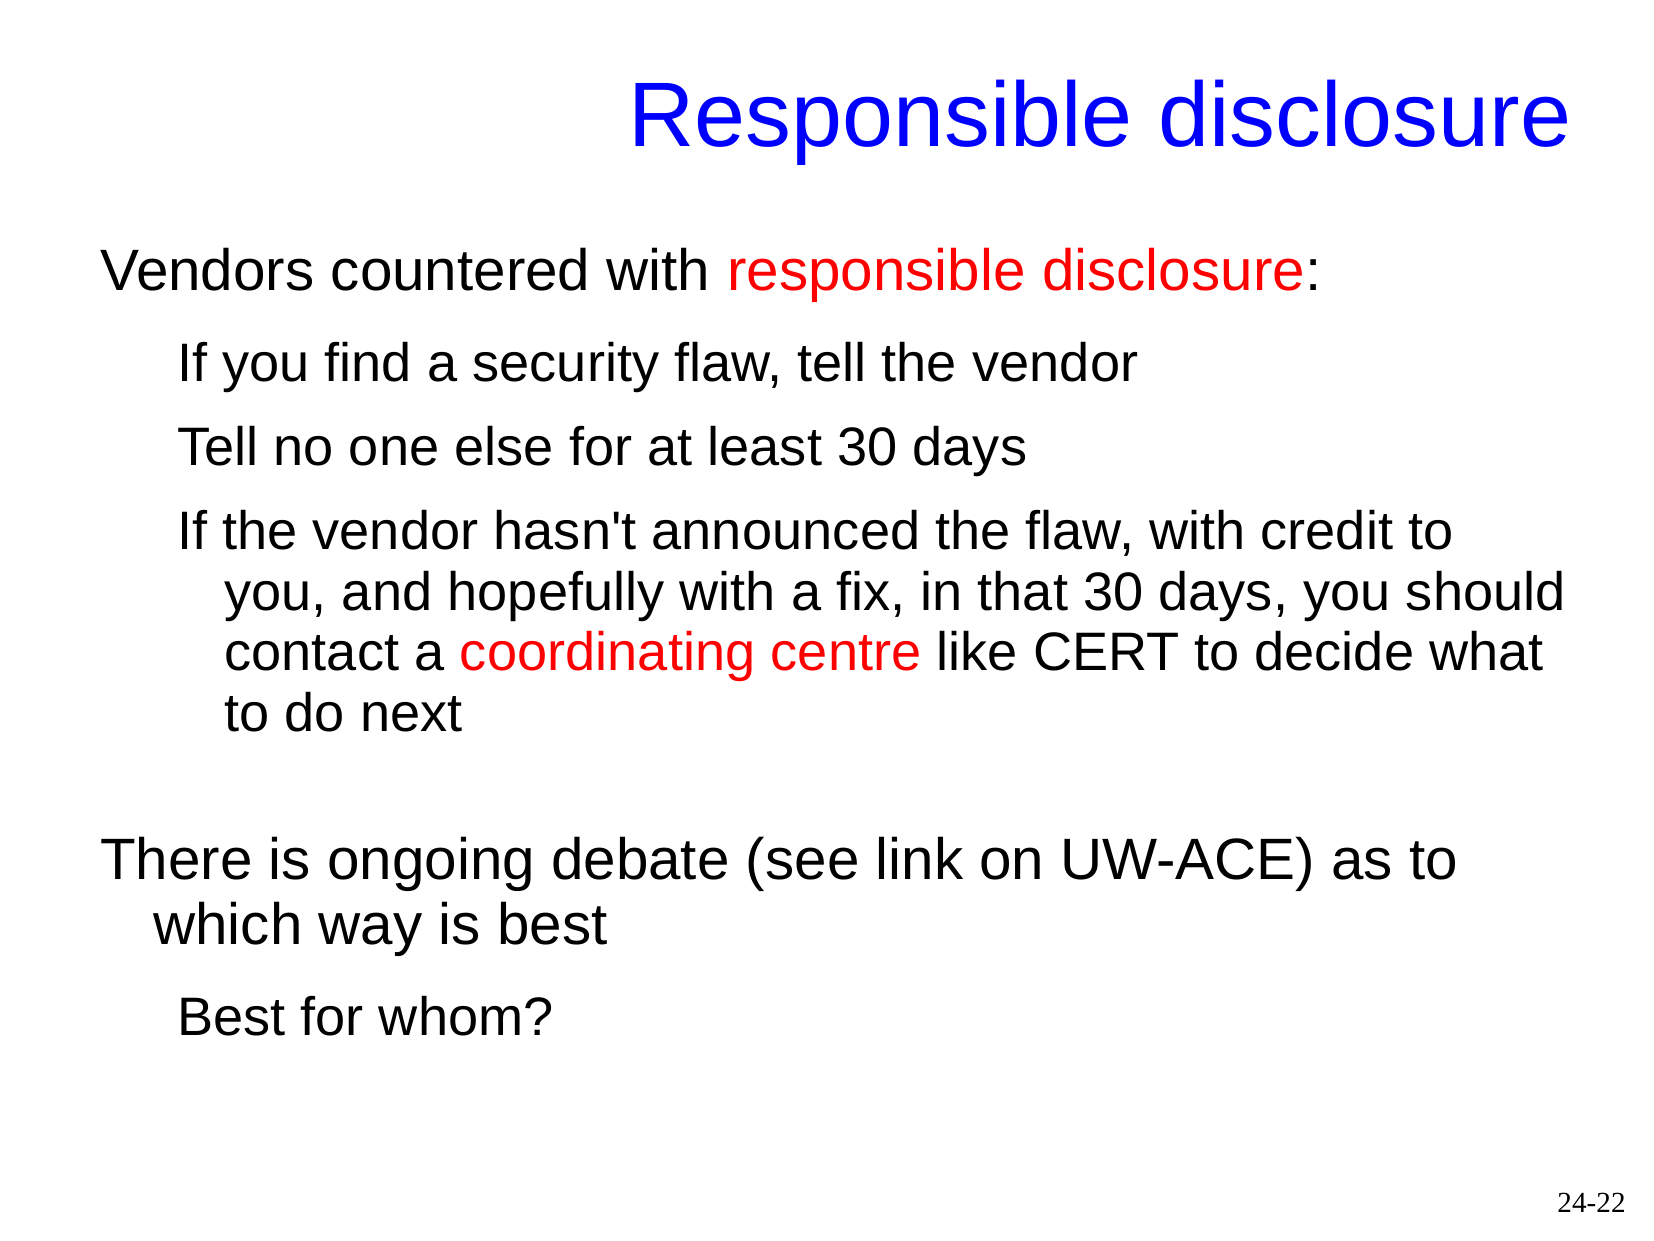

# Responsible disclosure
Vendors countered with responsible disclosure:
If you find a security flaw, tell the vendor
Tell no one else for at least 30 days
If the vendor hasn't announced the flaw, with credit to you, and hopefully with a fix, in that 30 days, you should contact a coordinating centre like CERT to decide what to do next
There is ongoing debate (see link on UW-ACE) as to which way is best
Best for whom?